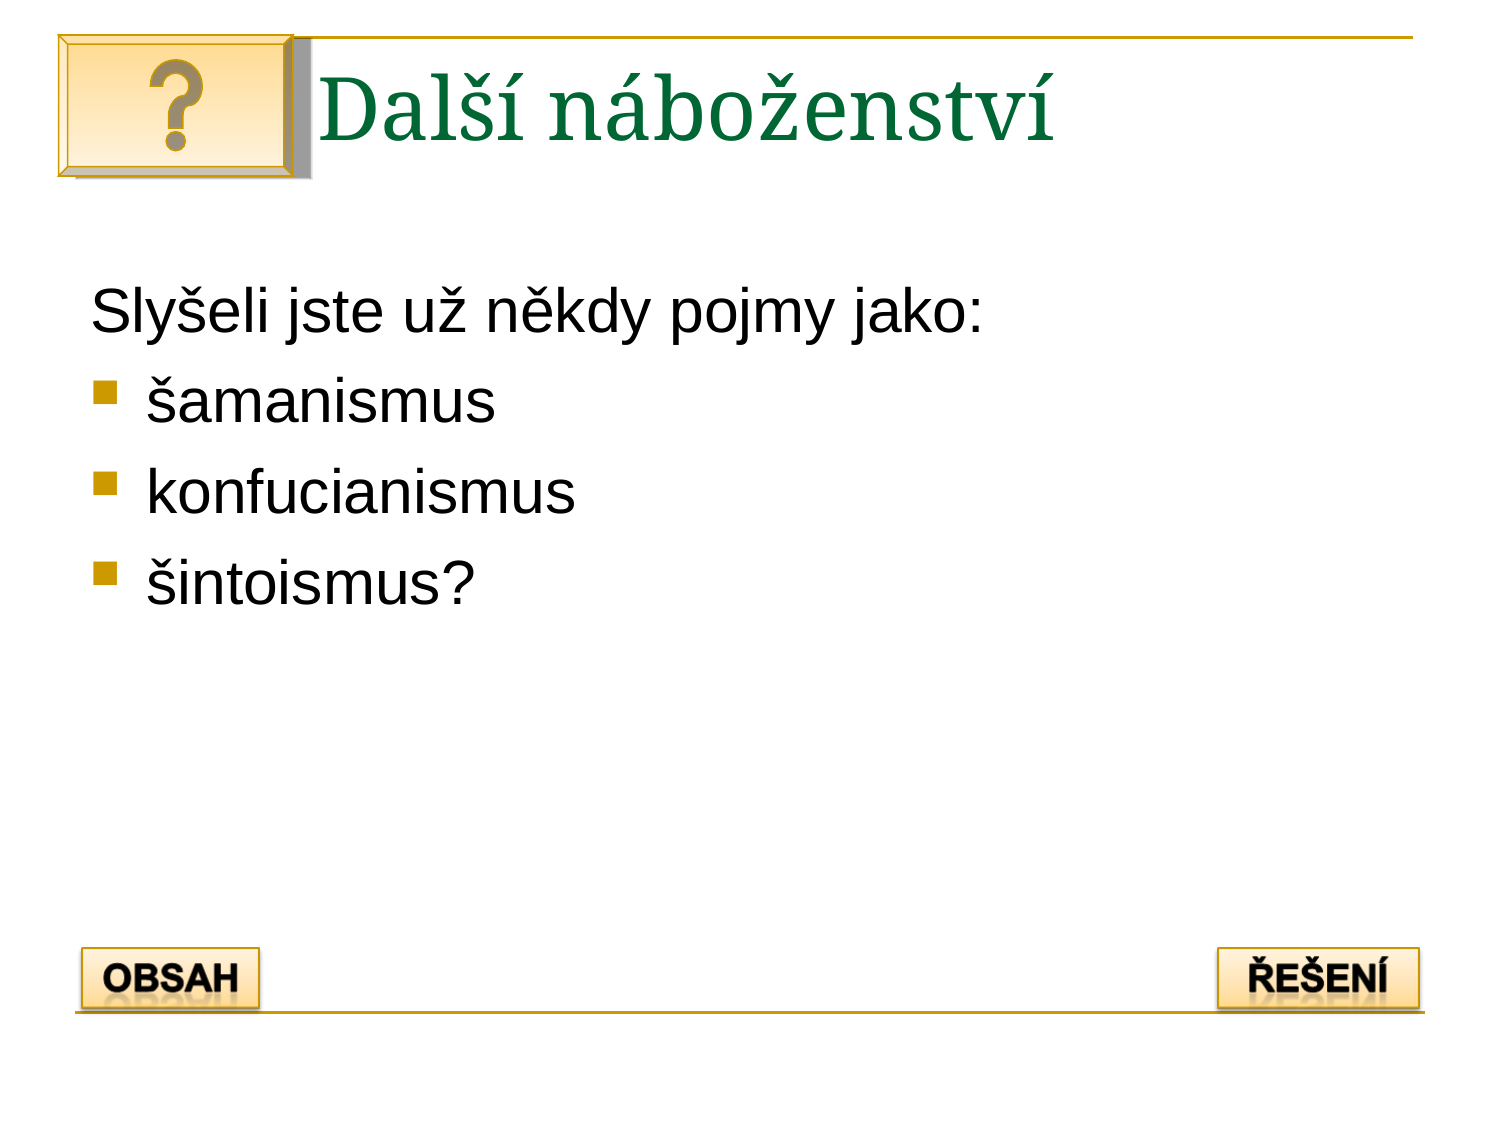

# Další náboženství
Slyšeli jste už někdy pojmy jako:
šamanismus
konfucianismus
šintoismus?